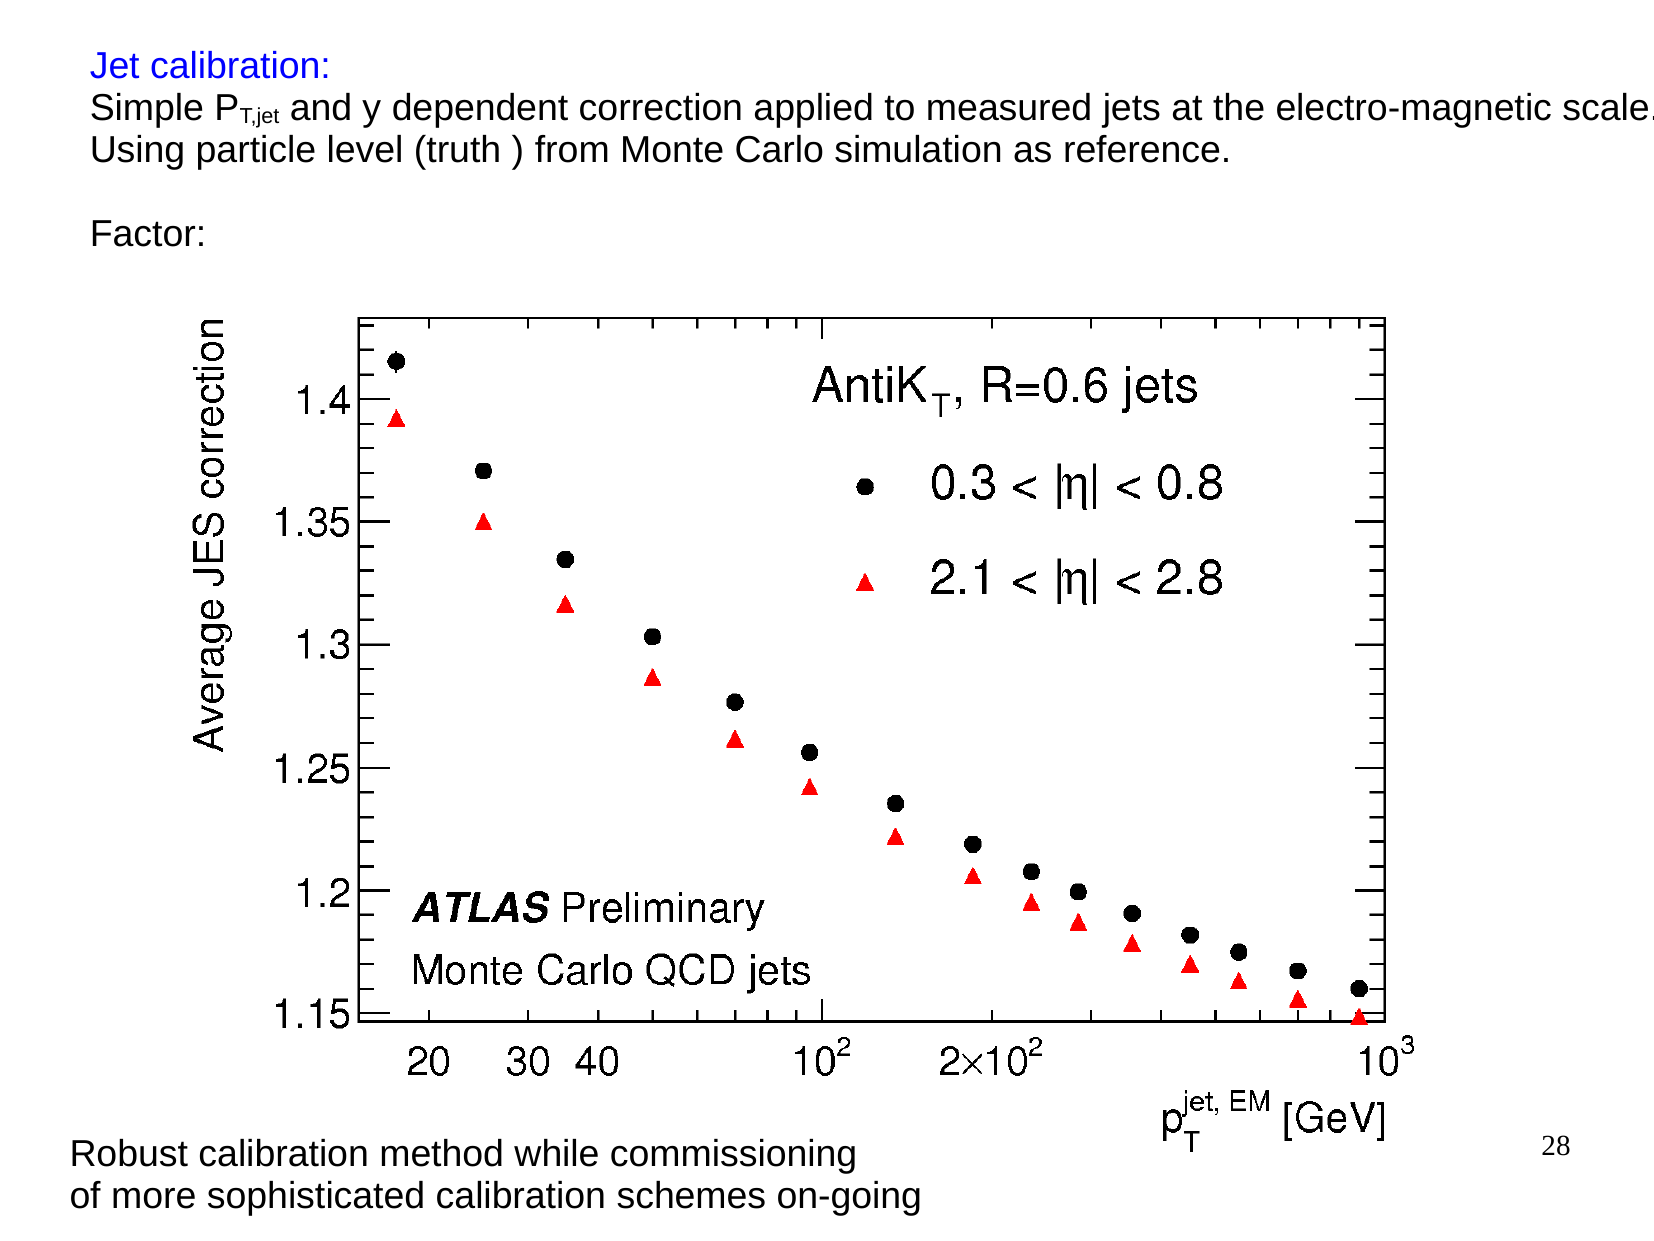

Jet calibration:
Simple PT,jet and y dependent correction applied to measured jets at the electro-magnetic scale.
Using particle level (truth ) from Monte Carlo simulation as reference.
Factor:
Robust calibration method while commissioning
of more sophisticated calibration schemes on-going
28